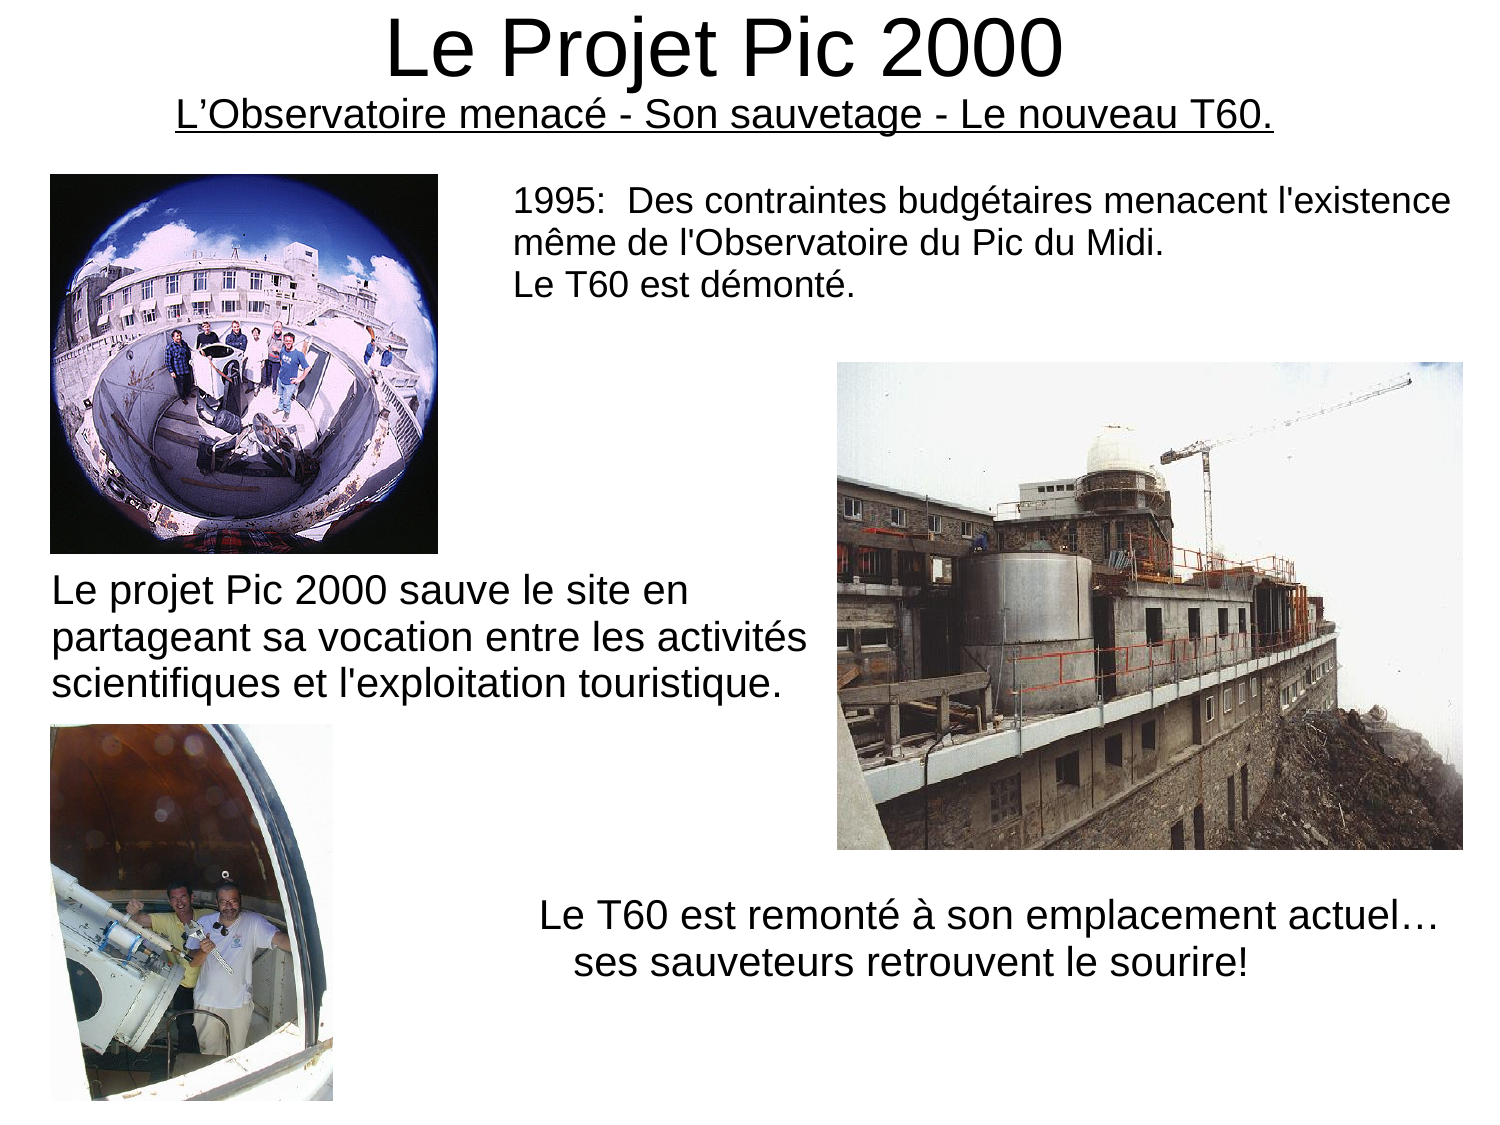

Le Projet Pic 2000
L’Observatoire menacé - Son sauvetage - Le nouveau T60.
 1995: Des contraintes budgétaires menacent l'existence
 même de l'Observatoire du Pic du Midi.
 Le T60 est démonté.
 Le projet Pic 2000 sauve le site en
 partageant sa vocation entre les activités
 scientifiques et l'exploitation touristique.
 Le T60 est remonté à son emplacement actuel…
 ses sauveteurs retrouvent le sourire!